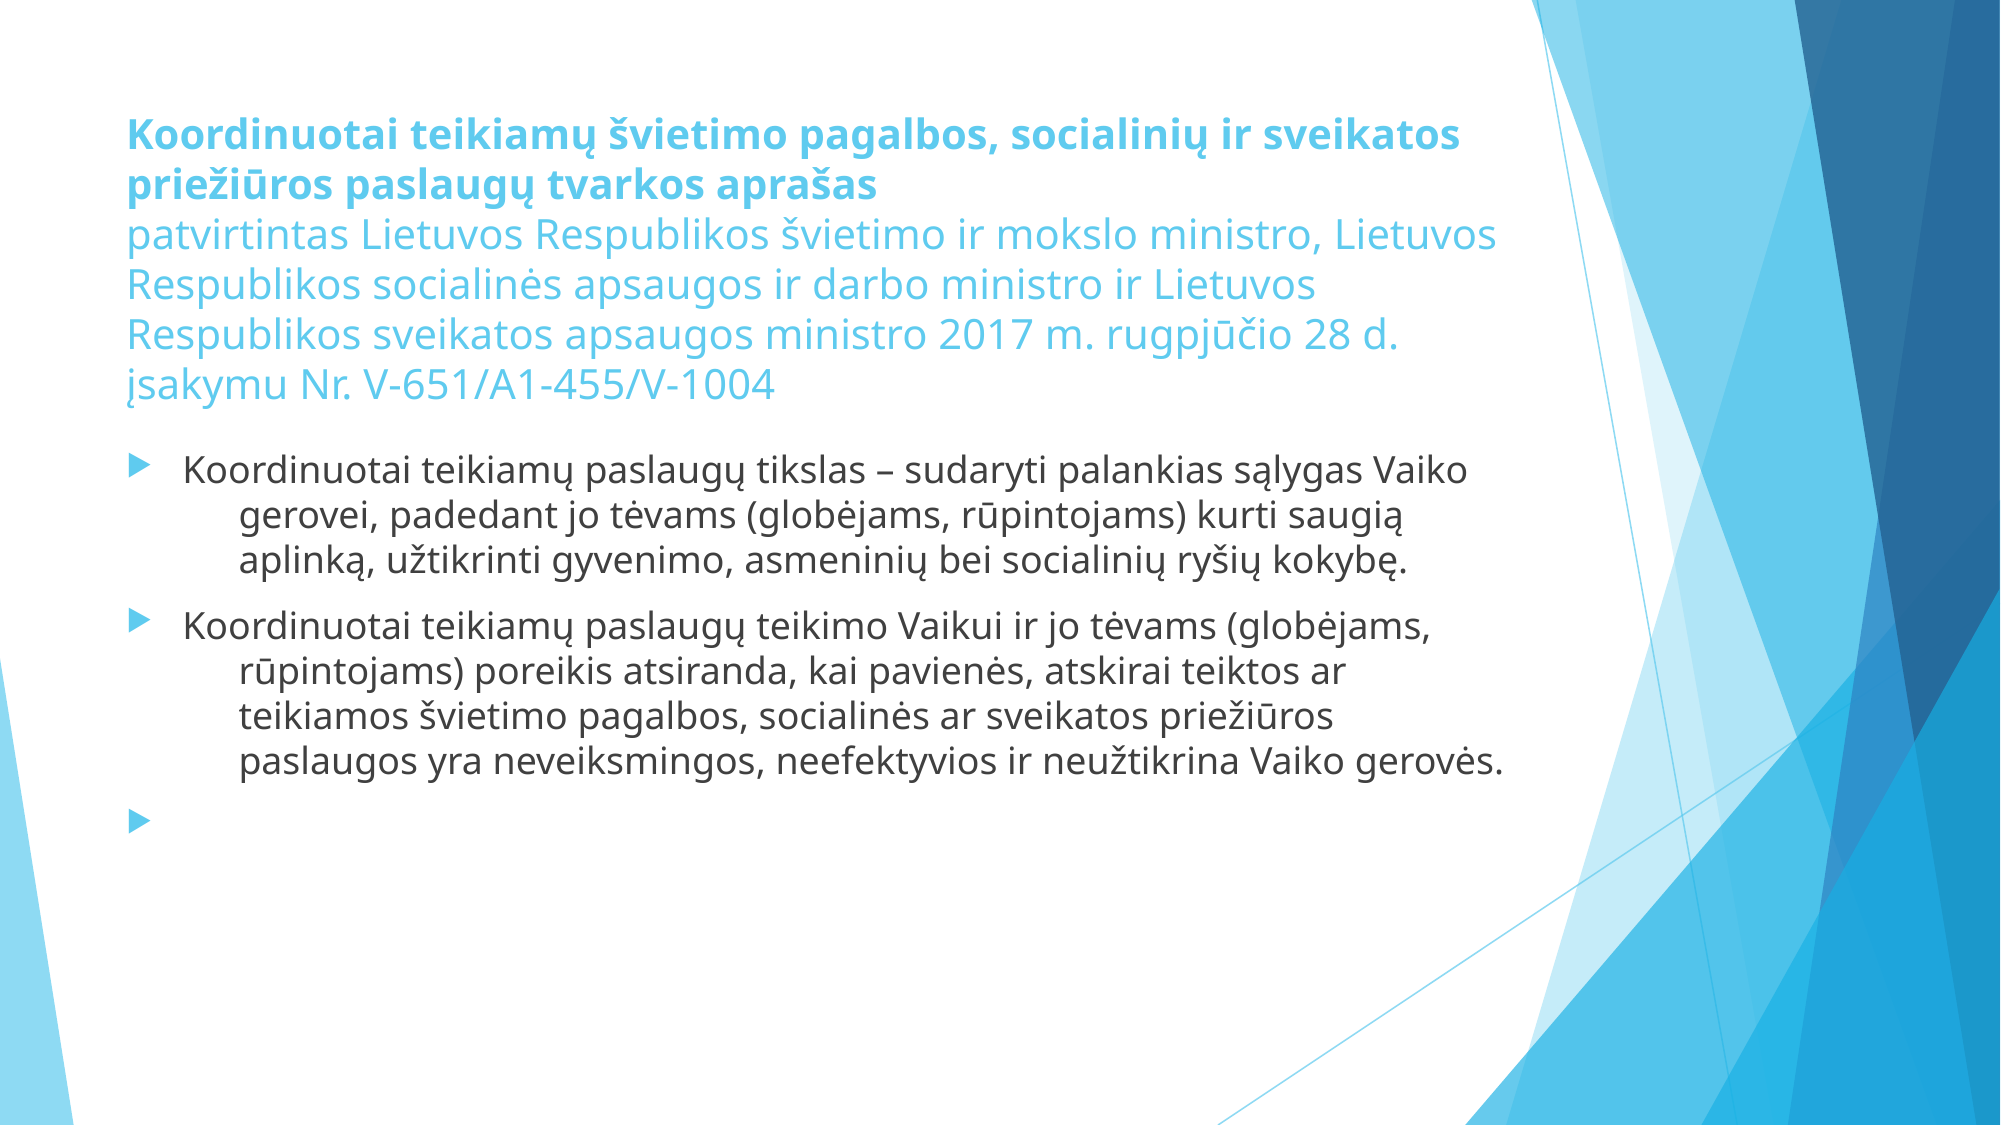

# Koordinuotai teikiamų švietimo pagalbos, socialinių ir sveikatos priežiūros paslaugų tvarkos aprašas patvirtintas Lietuvos Respublikos švietimo ir mokslo ministro, Lietuvos Respublikos socialinės apsaugos ir darbo ministro ir Lietuvos Respublikos sveikatos apsaugos ministro 2017 m. rugpjūčio 28 d. įsakymu Nr. V-651/A1-455/V-1004
Koordinuotai teikiamų paslaugų tikslas – sudaryti palankias sąlygas Vaiko gerovei, padedant jo tėvams (globėjams, rūpintojams) kurti saugią aplinką, užtikrinti gyvenimo, asmeninių bei socialinių ryšių kokybę.
Koordinuotai teikiamų paslaugų teikimo Vaikui ir jo tėvams (globėjams, rūpintojams) poreikis atsiranda, kai pavienės, atskirai teiktos ar teikiamos švietimo pagalbos, socialinės ar sveikatos priežiūros paslaugos yra neveiksmingos, neefektyvios ir neužtikrina Vaiko gerovės.